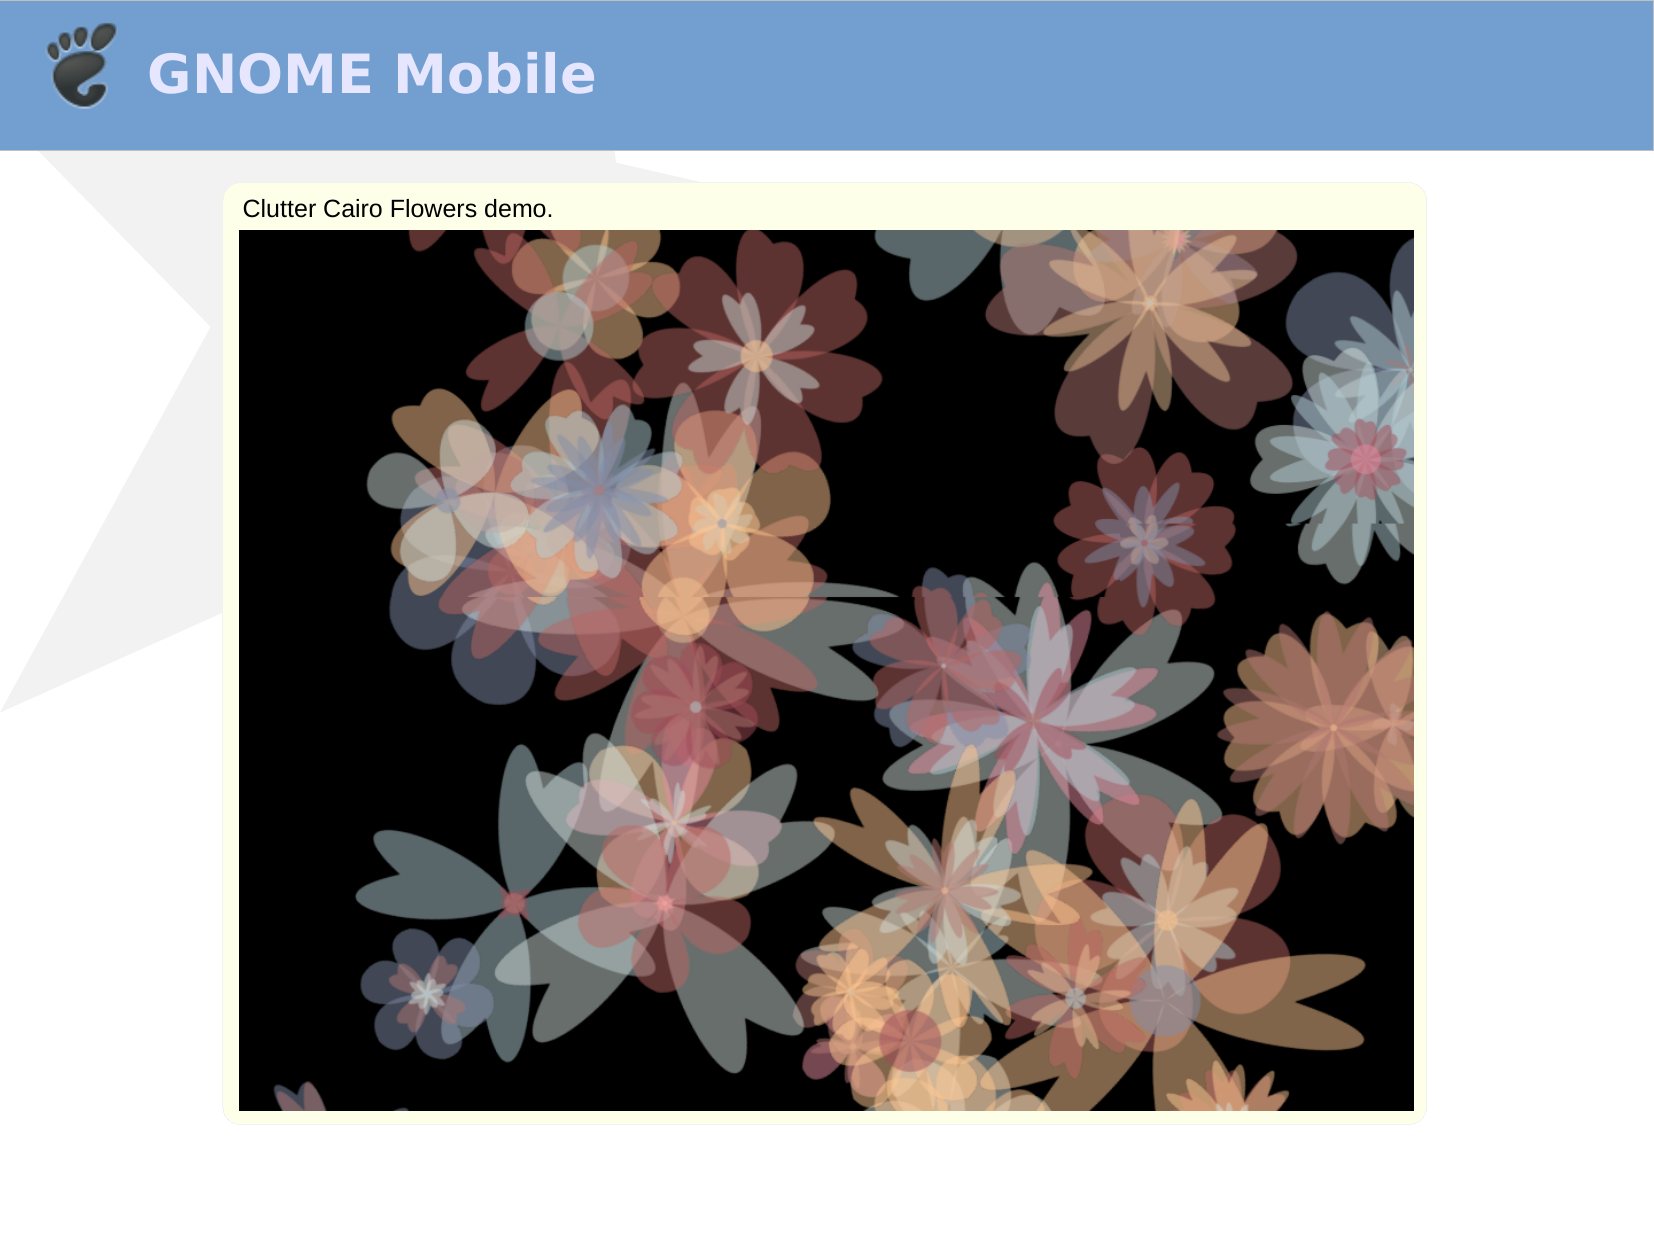

GNOME Mobile
#
Clutter Cairo Flowers demo.